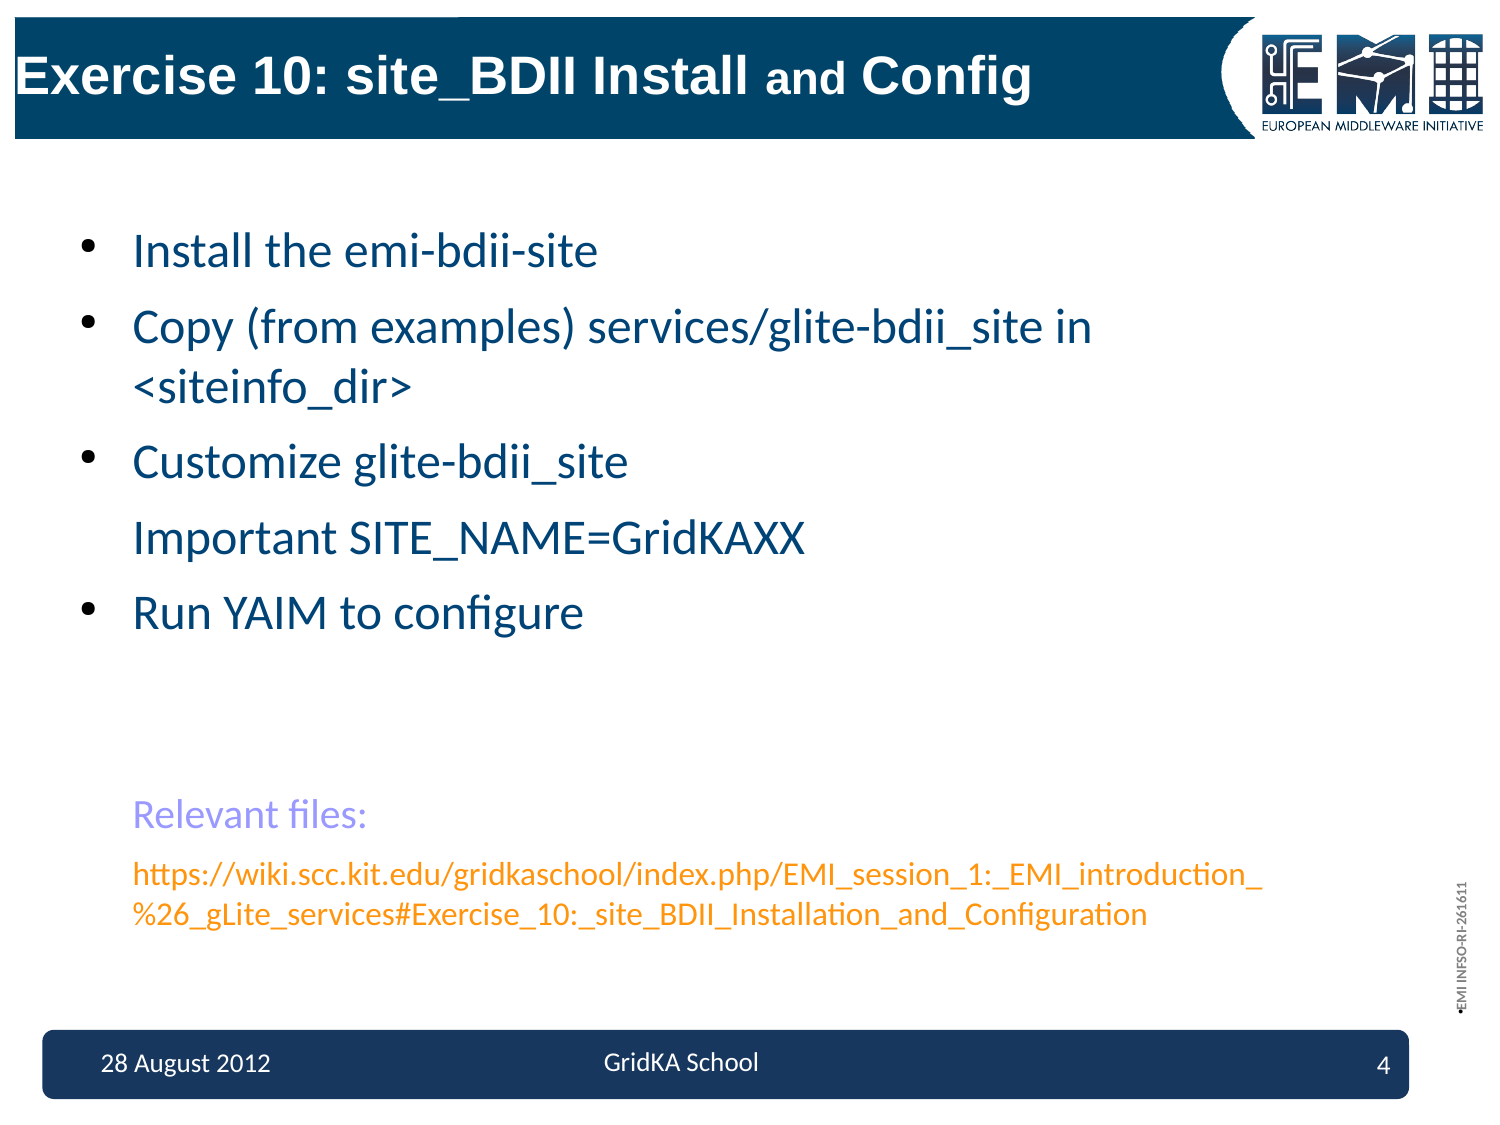

Exercise 10: site_BDII Install and Config
# Install the emi-bdii-site
Copy (from examples) services/glite-bdii_site in <siteinfo_dir>
Customize glite-bdii_site
Important SITE_NAME=GridKAXX
Run YAIM to configure
Relevant files:
https://wiki.scc.kit.edu/gridkaschool/index.php/EMI_session_1:_EMI_introduction_%26_gLite_services#Exercise_10:_site_BDII_Installation_and_Configuration
GridKA School
4